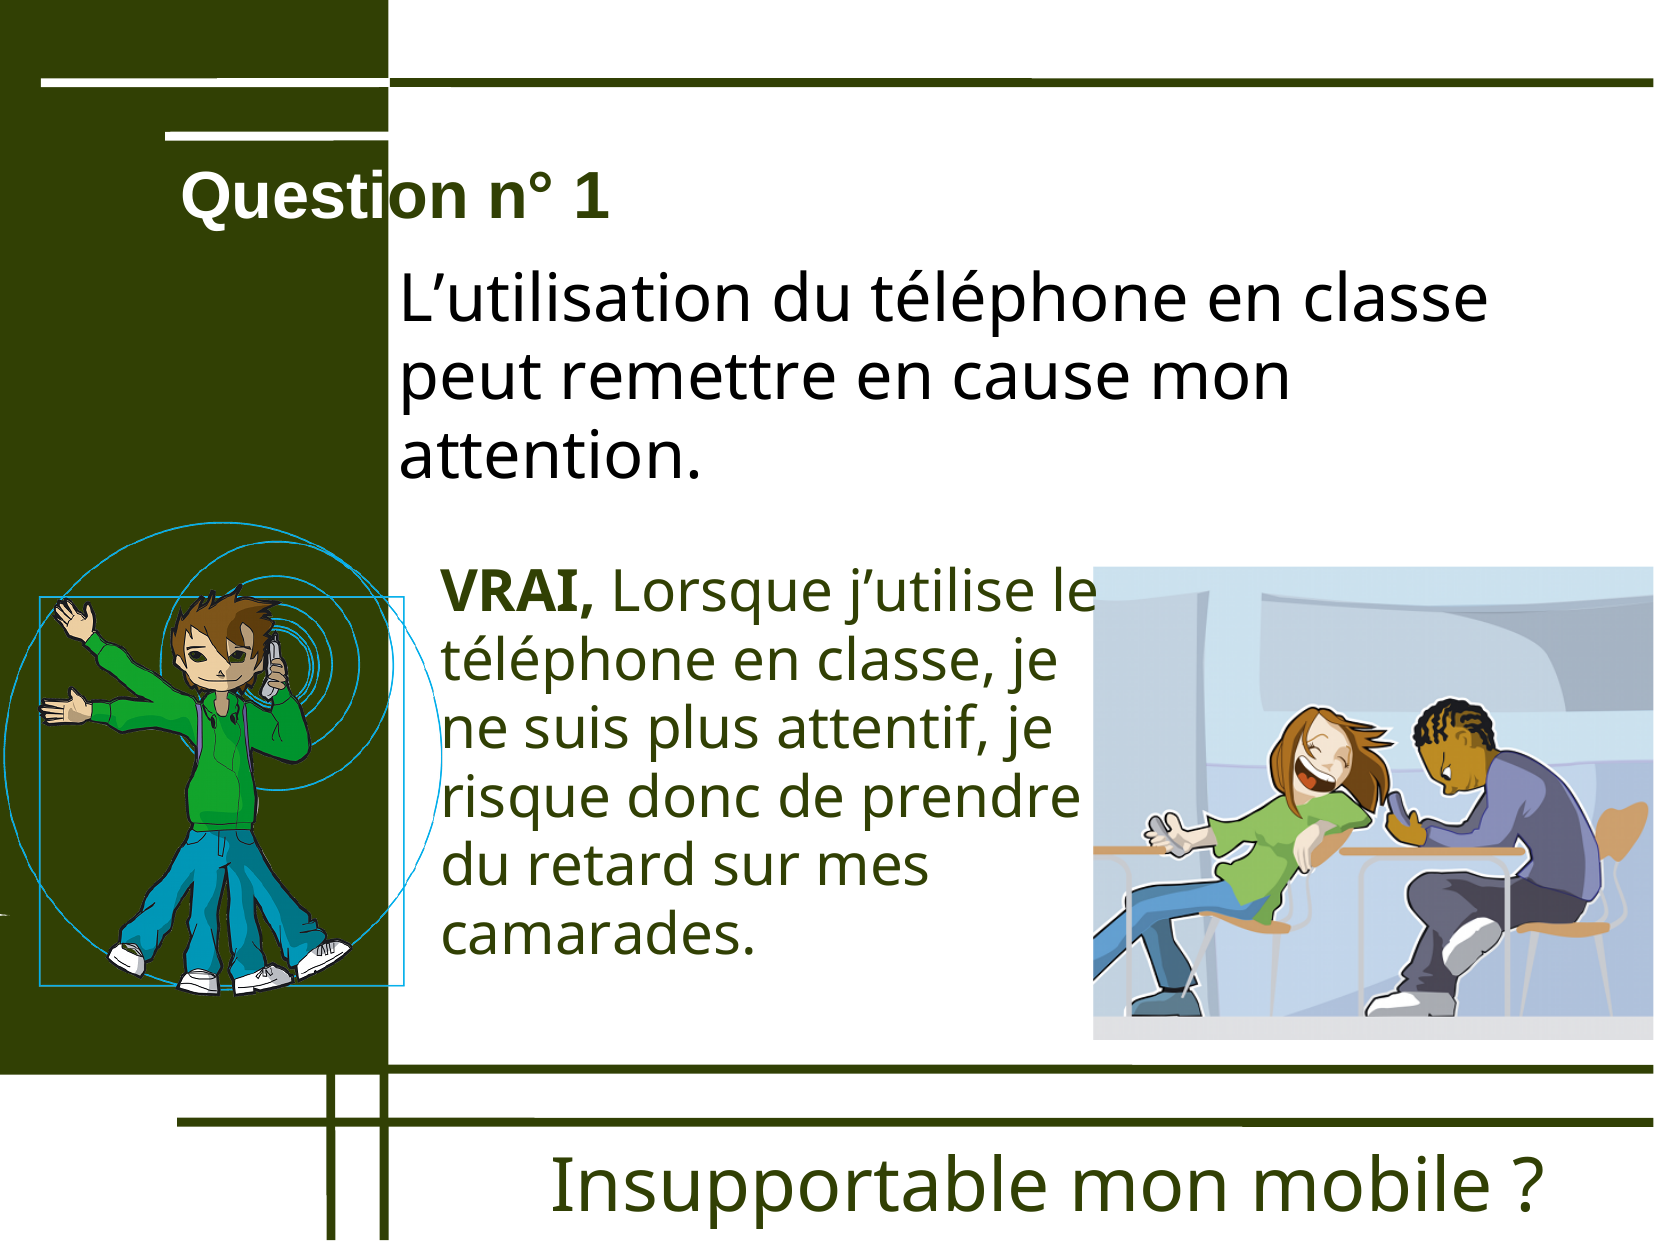

Question n° 1
L’utilisation du téléphone en classe peut remettre en cause mon attention.
VRAI, Lorsque j’utilise le téléphone en classe, je ne suis plus attentif, je risque donc de prendre du retard sur mes camarades.
Insupportable mon mobile ?